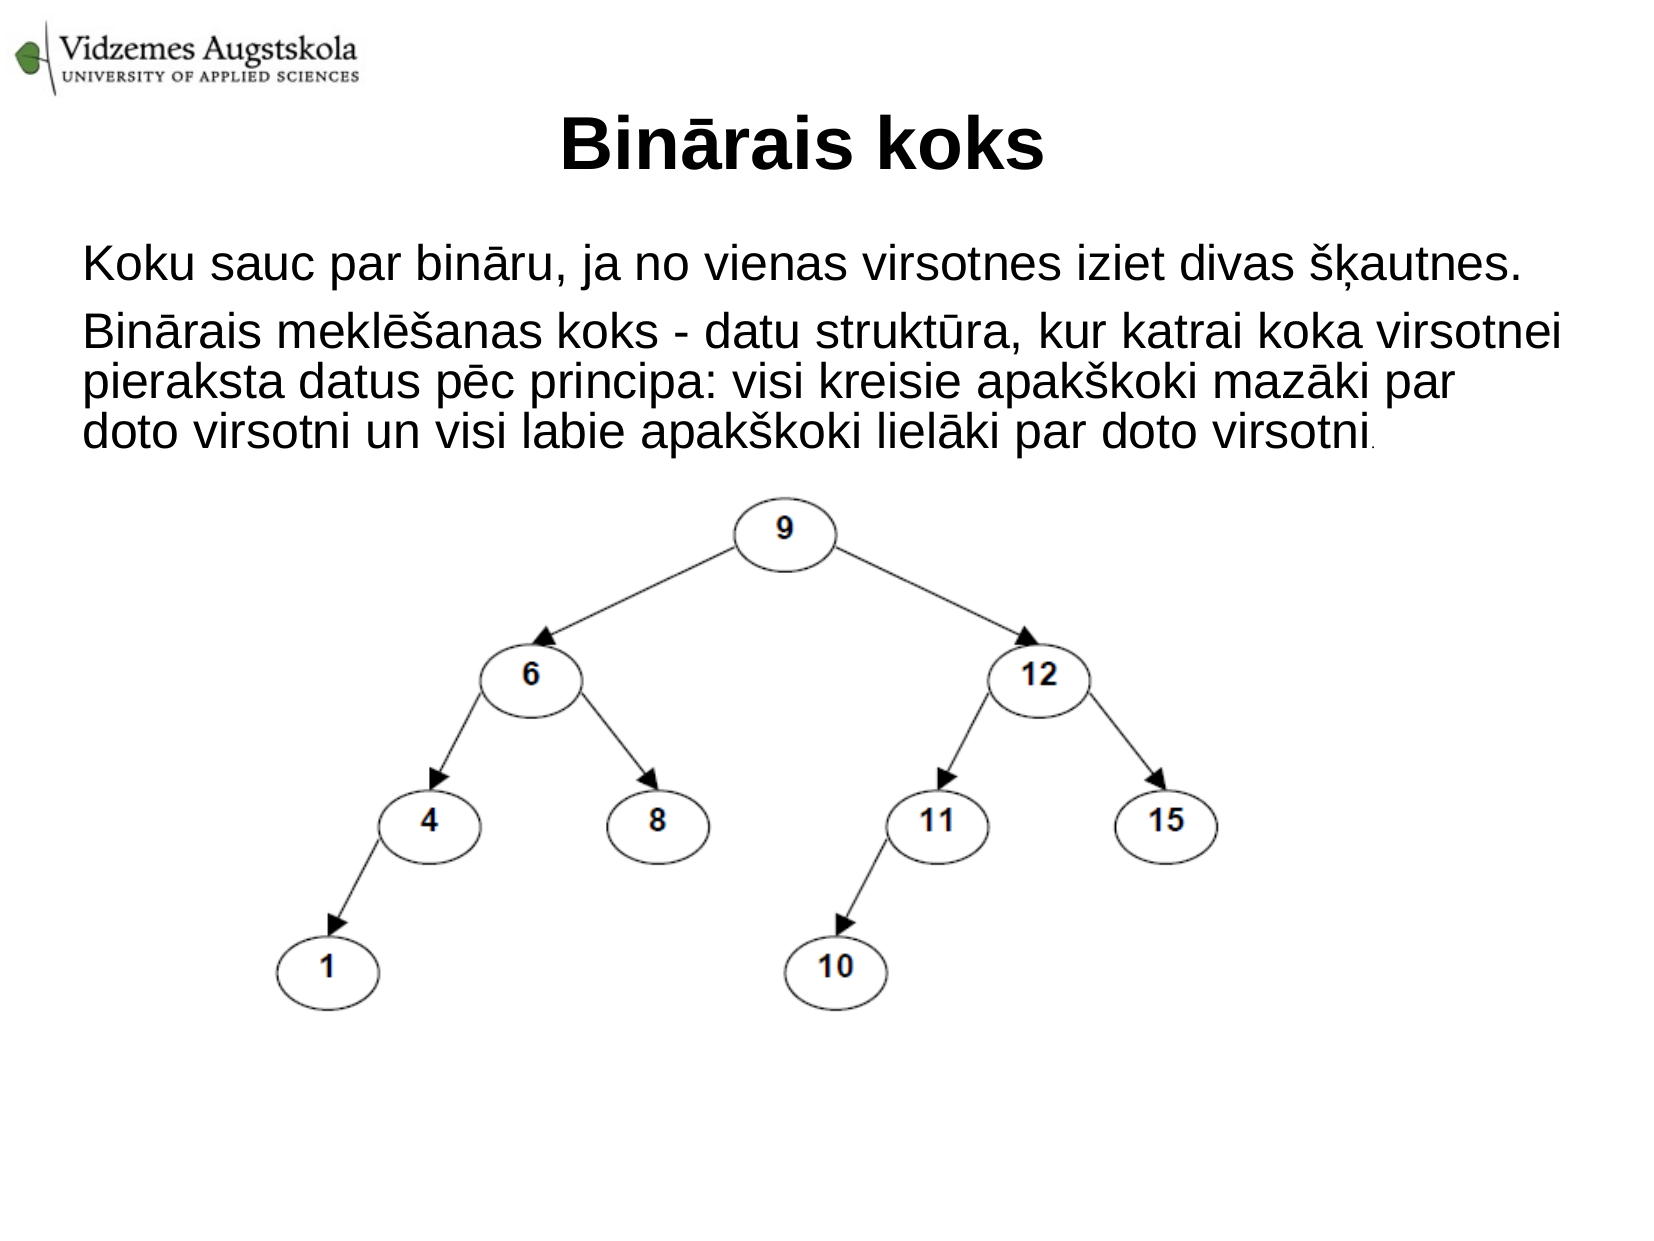

# Binārais koks
Koku sauc par bināru, ja no vienas virsotnes iziet divas šķautnes.
Binārais meklēšanas koks - datu struktūra, kur katrai koka virsotnei pieraksta datus pēc principa: visi kreisie apakškoki mazāki par doto virsotni un visi labie apakškoki lielāki par doto virsotni.